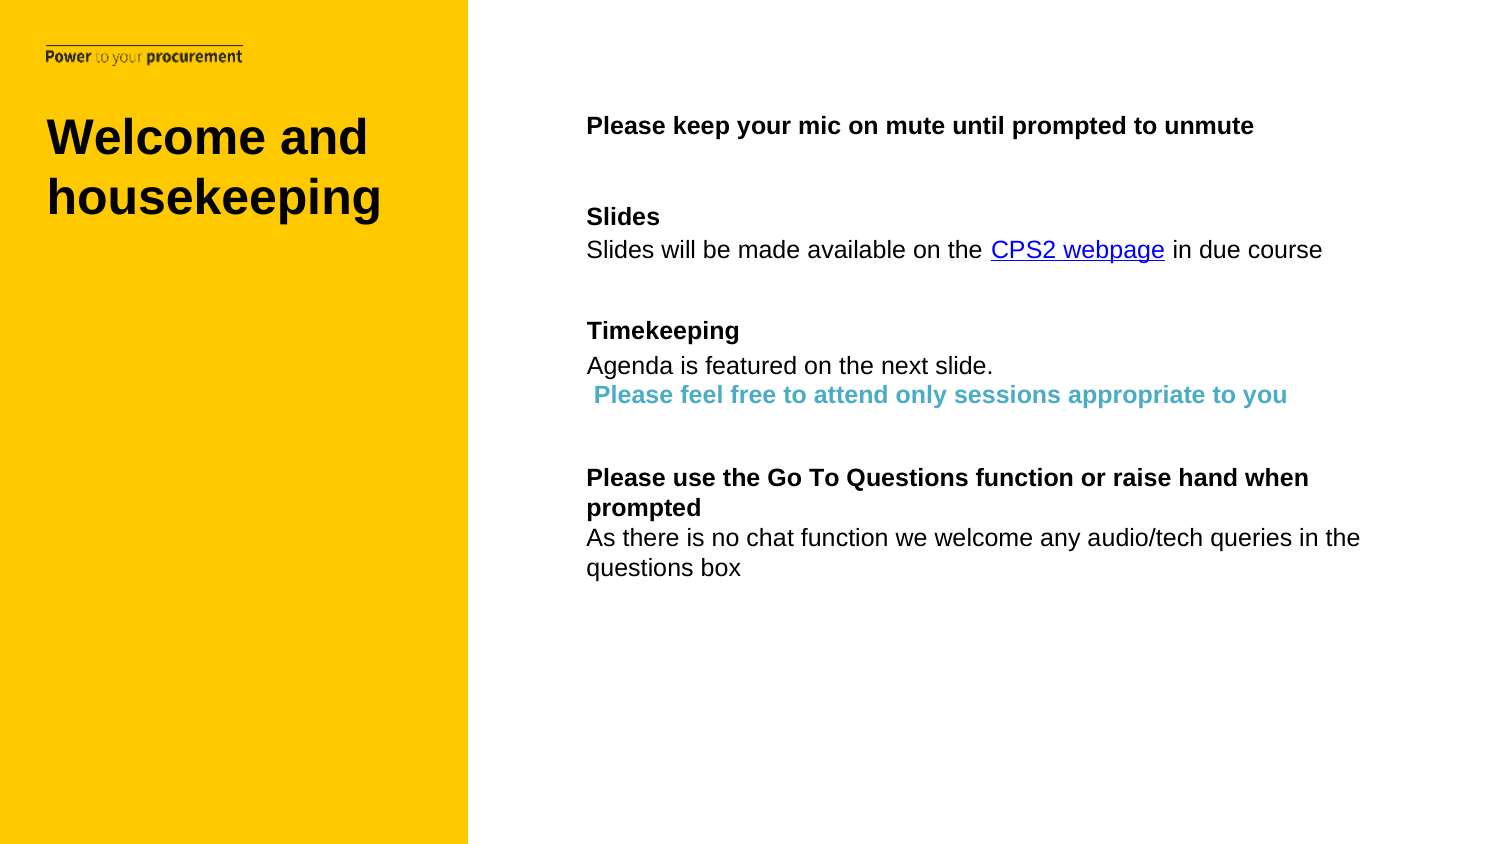

# Welcome and housekeeping
Please keep your mic on mute until prompted to unmute
Slides
Slides will be made available on the CPS2 webpage in due course
Timekeeping
Agenda is featured on the next slide.
 Please feel free to attend only sessions appropriate to you
?
Please use the Go To Questions function or raise hand when prompted
As there is no chat function we welcome any audio/tech queries in the questions box